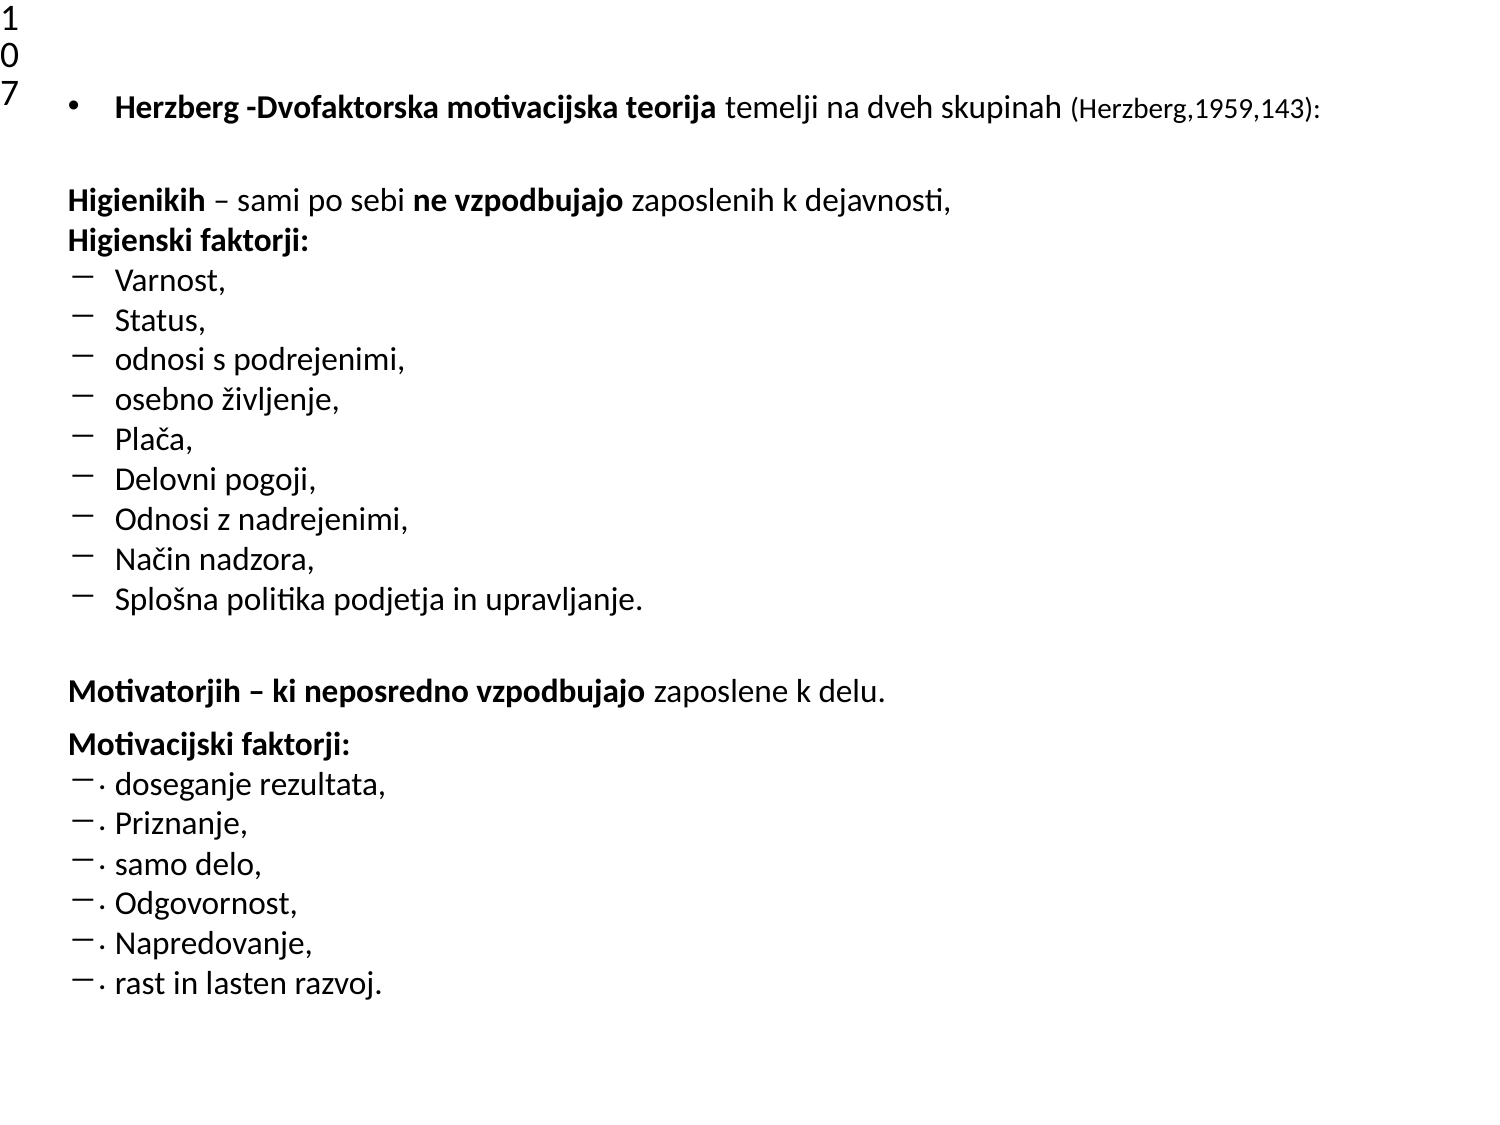

Herzberg -Dvofaktorska motivacijska teorija temelji na dveh skupinah (Herzberg,1959,143):
Higienikih – sami po sebi ne vzpodbujajo zaposlenih k dejavnosti,
Higienski faktorji:
Varnost,
Status,
odnosi s podrejenimi,
osebno življenje,
Plača,
Delovni pogoji,
Odnosi z nadrejenimi,
Način nadzora,
Splošna politika podjetja in upravljanje.
Motivatorjih – ki neposredno vzpodbujajo zaposlene k delu.
Motivacijski faktorji:
doseganje rezultata,
Priznanje,
samo delo,
Odgovornost,
Napredovanje,
rast in lasten razvoj.